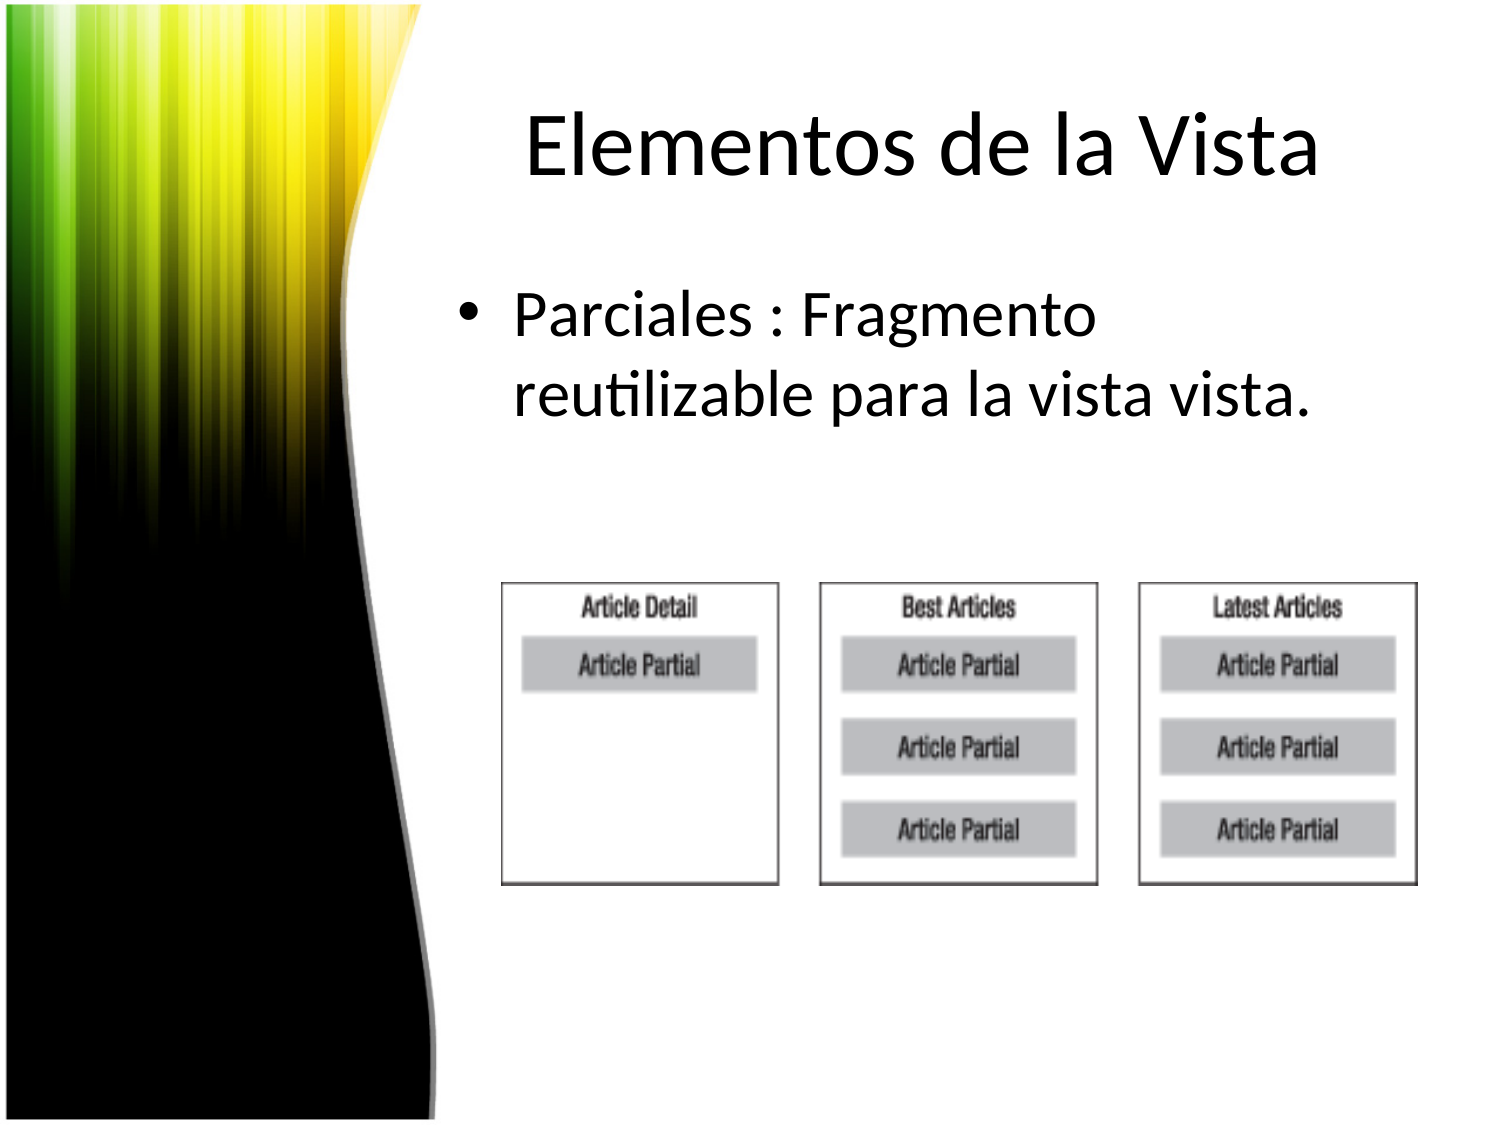

# Elementos de la Vista
Parciales : Fragmento reutilizable para la vista vista.